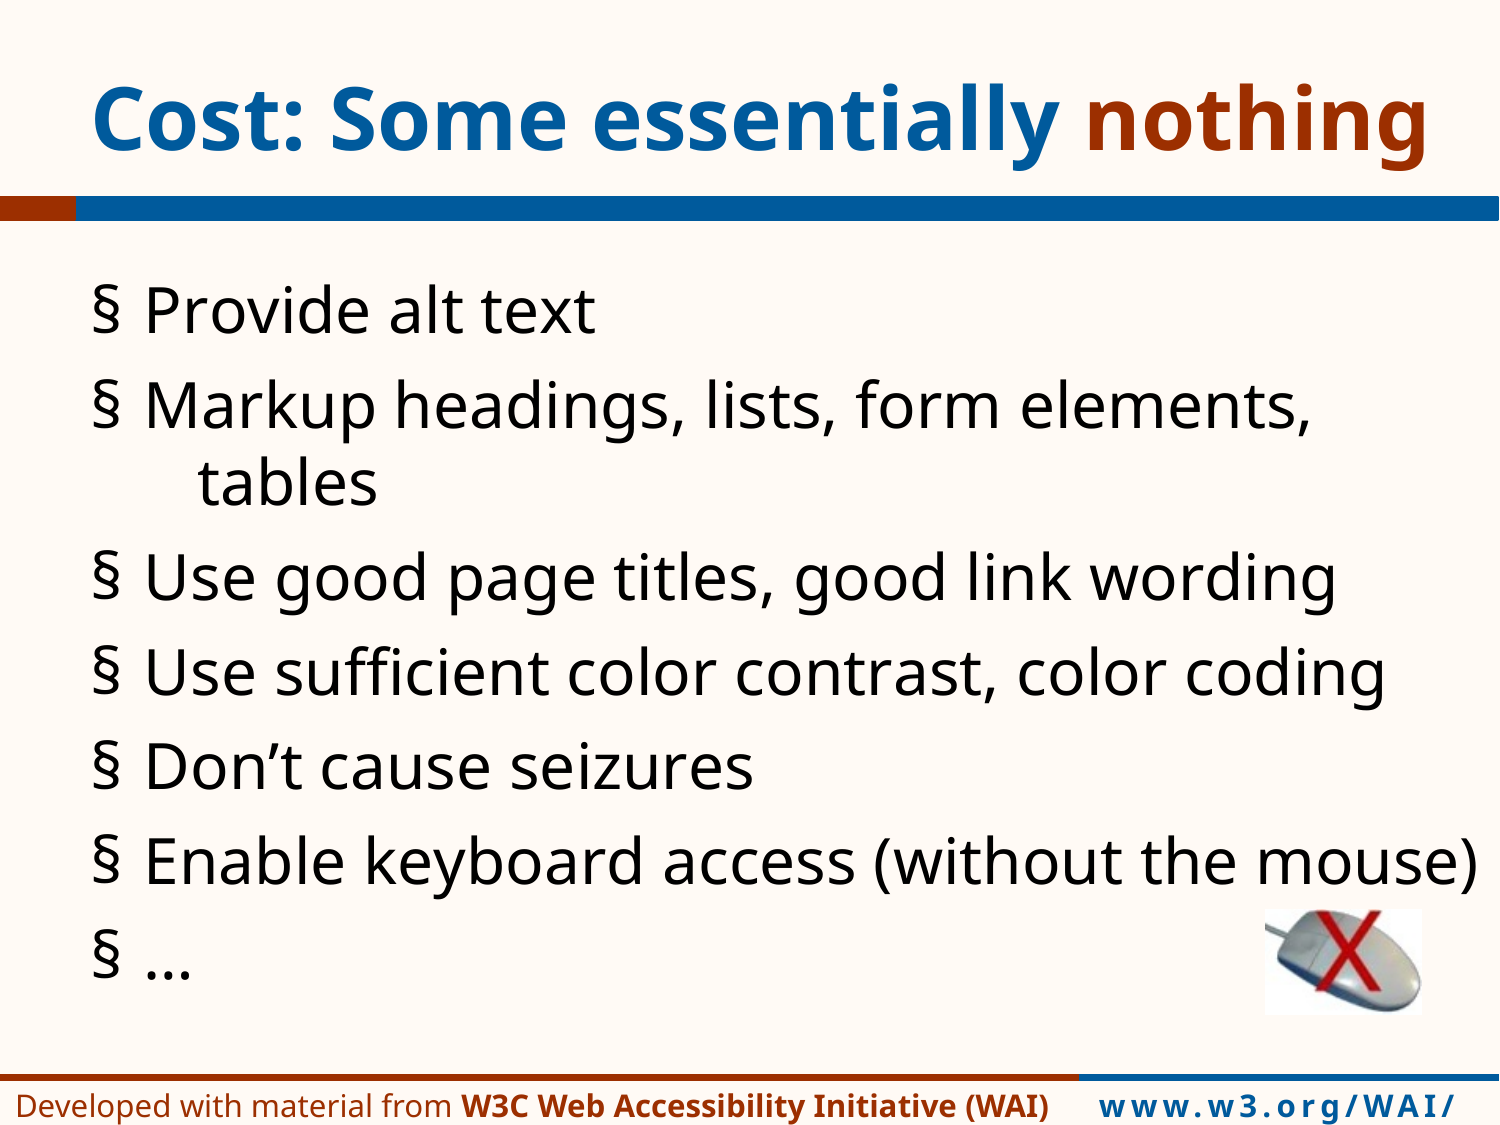

# Cost: Some essentially nothing
Provide alt text
Markup headings, lists, form elements, tables
Use good page titles, good link wording
Use sufficient color contrast, color coding
Don’t cause seizures
Enable keyboard access (without the mouse)
…